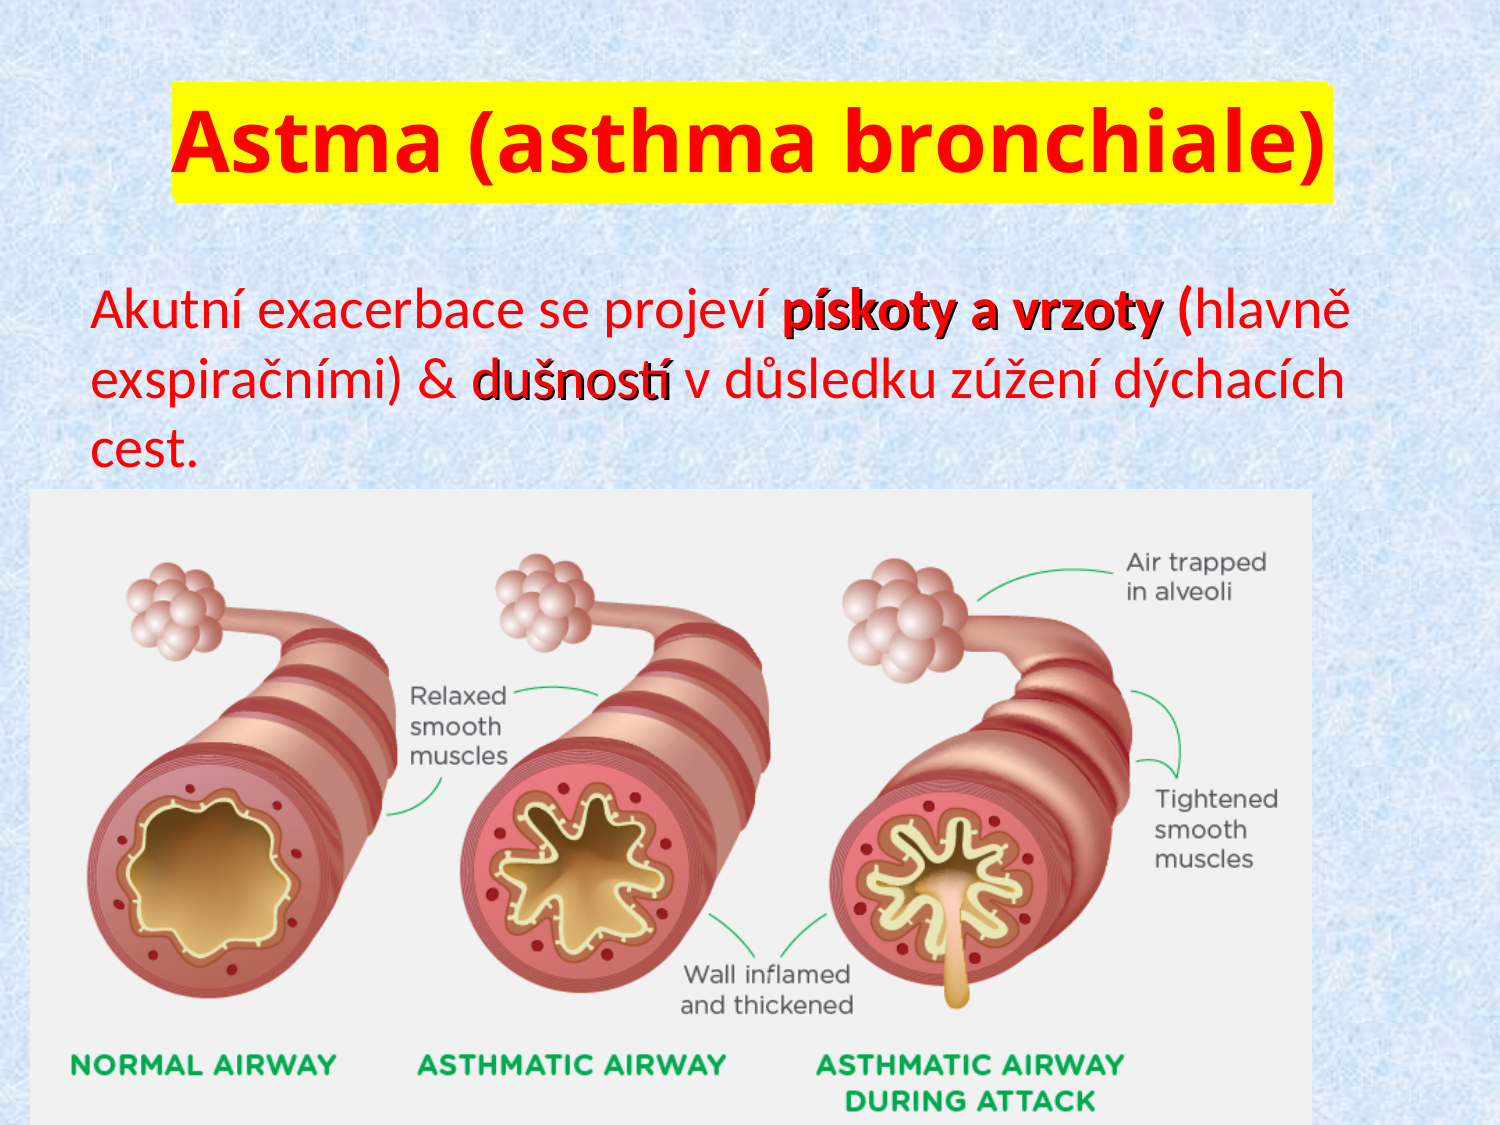

# Astma (asthma bronchiale)
Akutní exacerbace se projeví pískoty a vrzoty (hlavně exspiračními) & dušností v důsledku zúžení dýchacích cest.